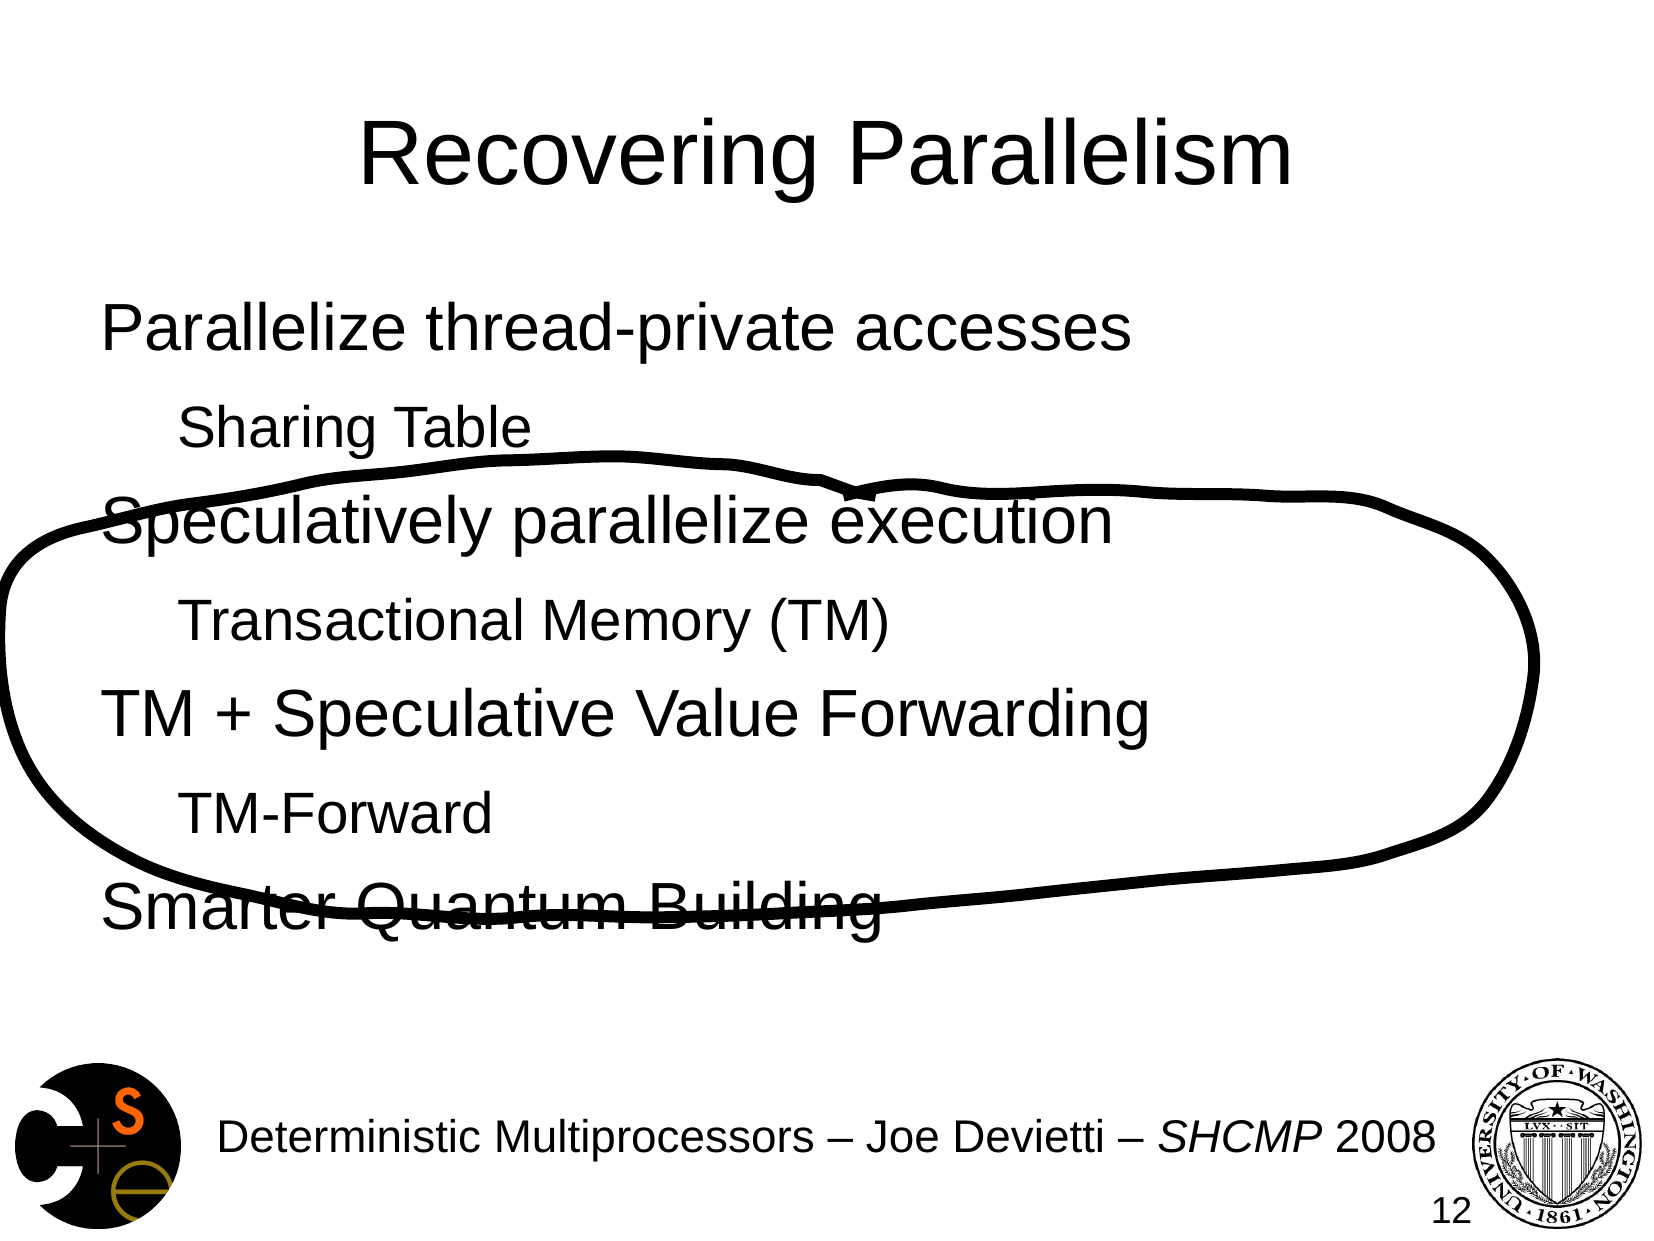

Recovering Parallelism
# Parallelize thread-private accesses
Sharing Table
Speculatively parallelize execution
Transactional Memory (TM)
TM + Speculative Value Forwarding
TM-Forward
Smarter Quantum Building
12